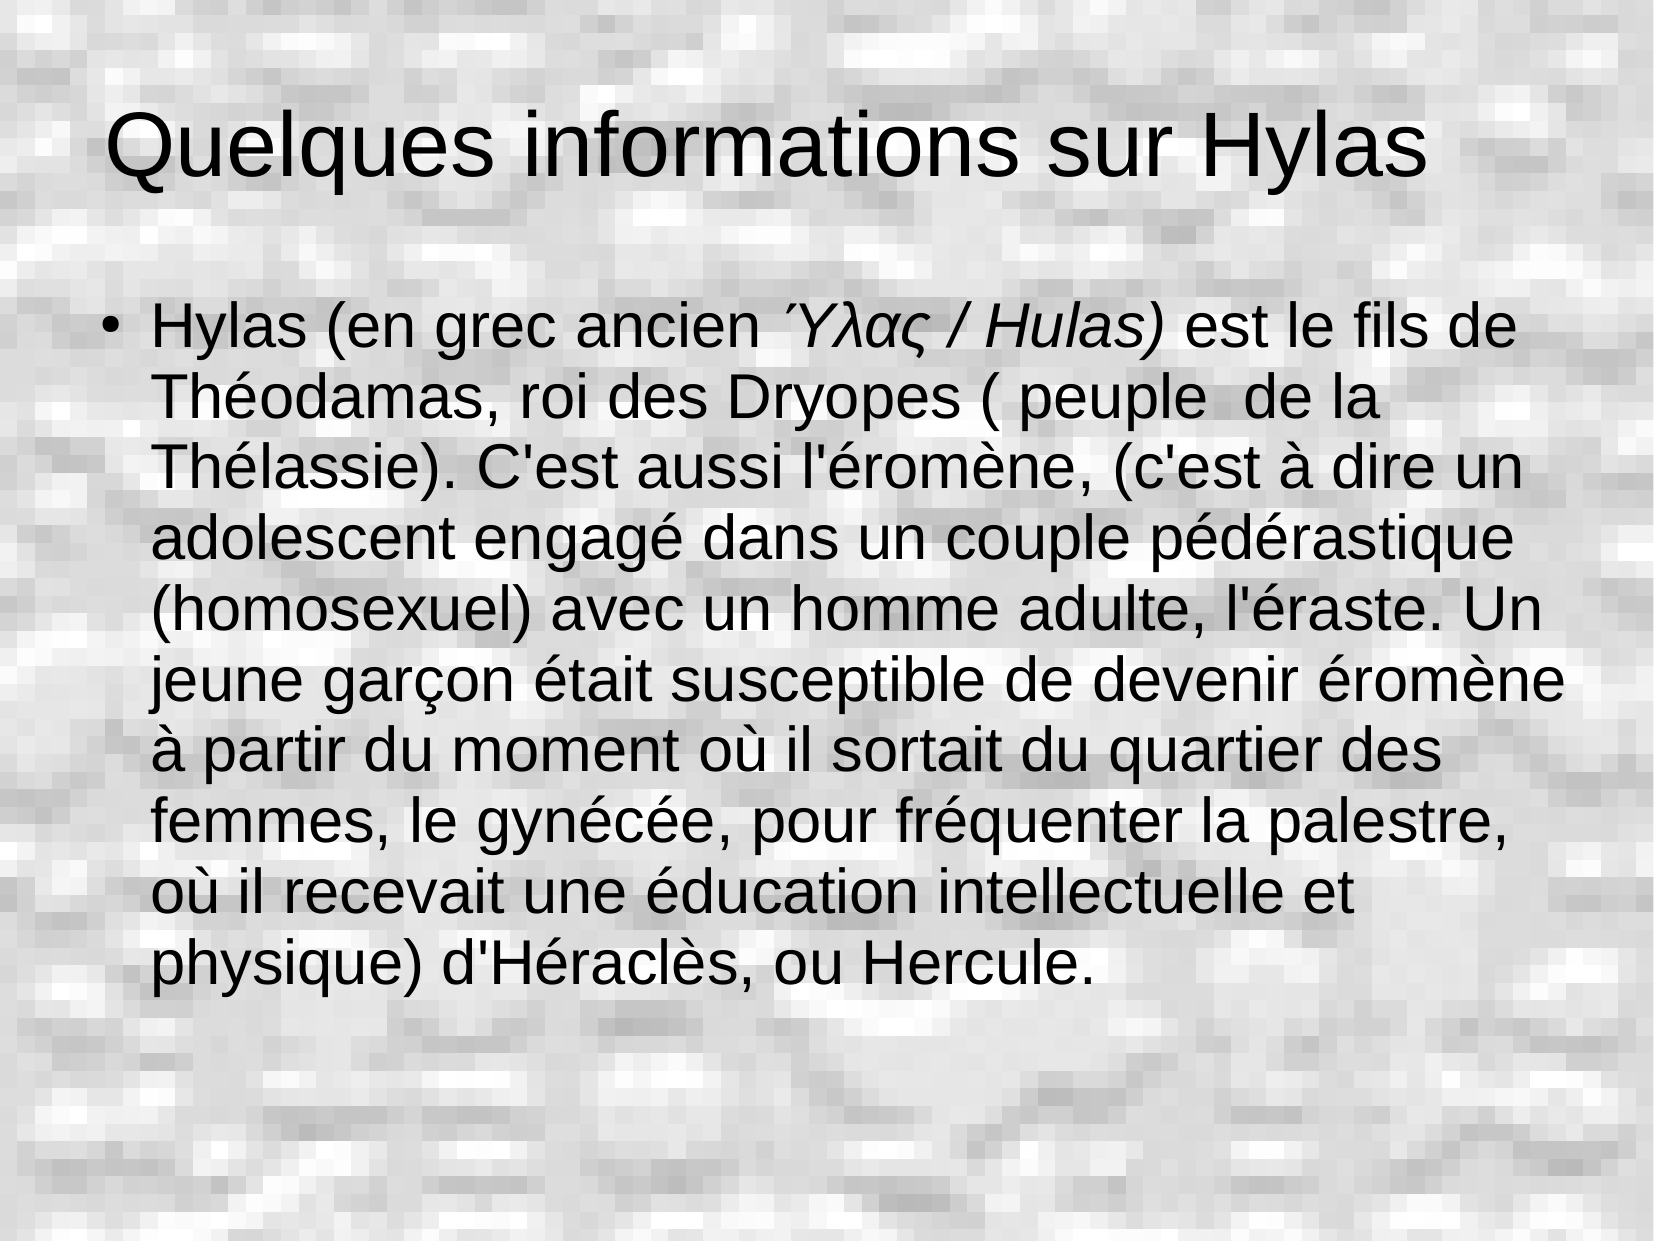

# Quelques informations sur Hylas
Hylas (en grec ancien Ύλας / Hulas) est le fils de Théodamas, roi des Dryopes ( peuple de la Thélassie). C'est aussi l'éromène, (c'est à dire un adolescent engagé dans un couple pédérastique (homosexuel) avec un homme adulte, l'éraste. Un jeune garçon était susceptible de devenir éromène à partir du moment où il sortait du quartier des femmes, le gynécée, pour fréquenter la palestre, où il recevait une éducation intellectuelle et physique) d'Héraclès, ou Hercule.